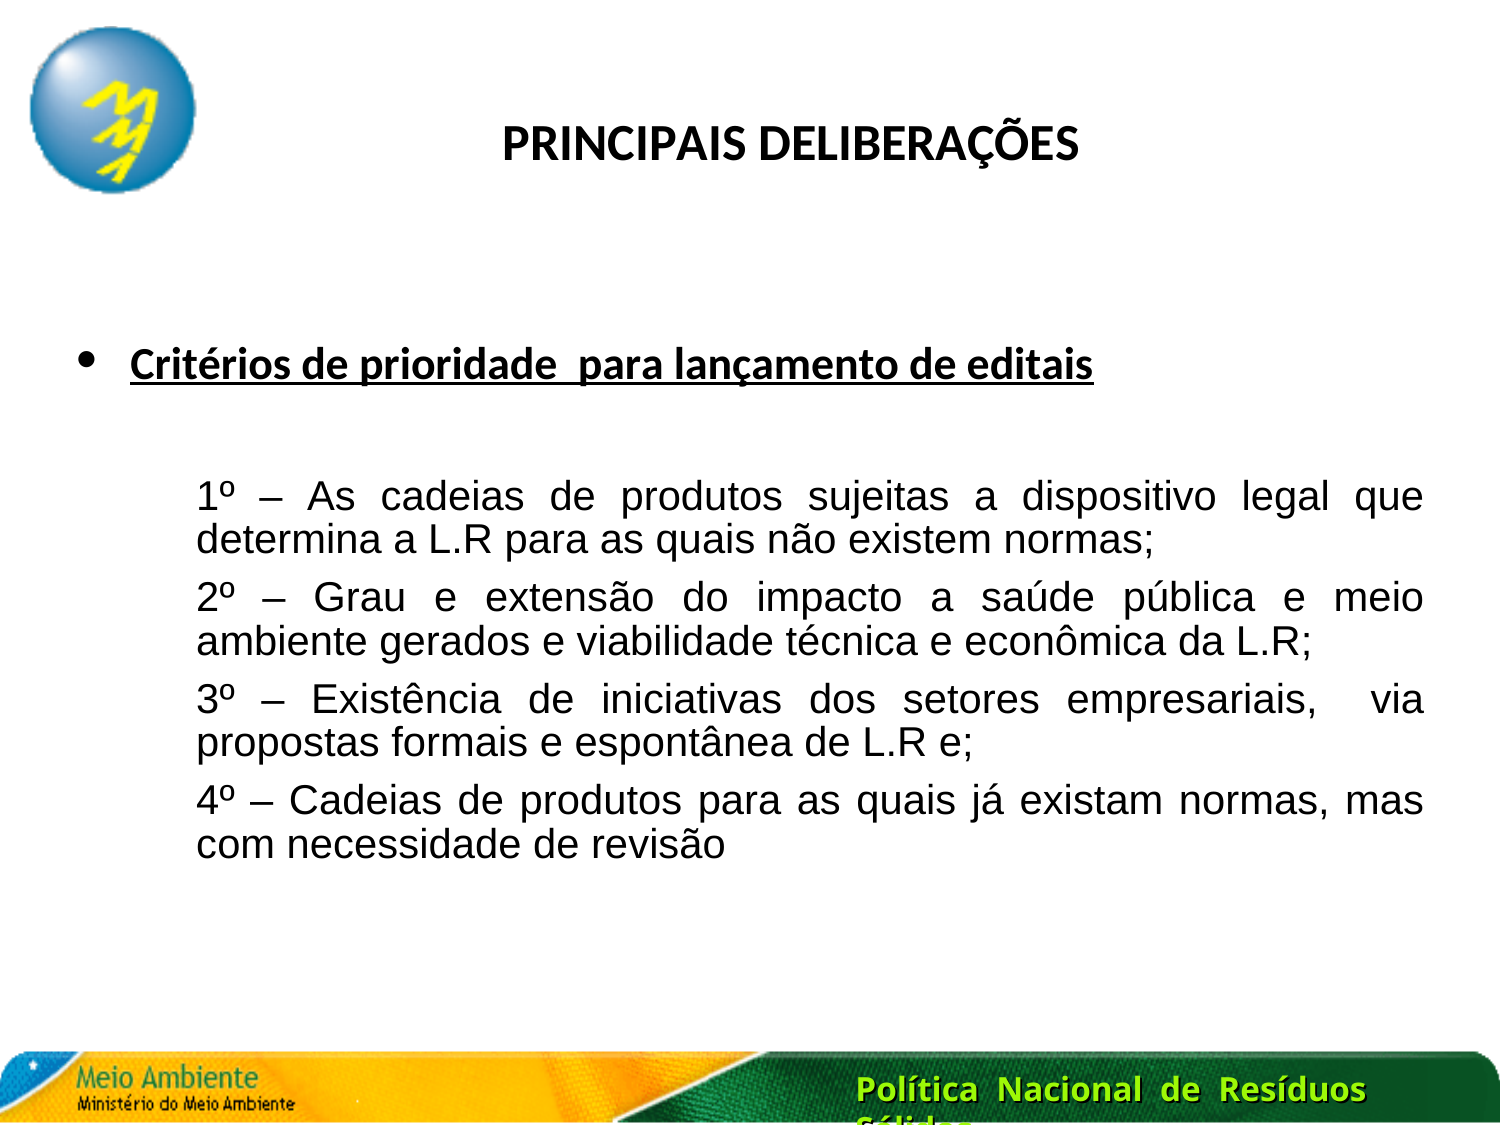

# PRINCIPAIS DELIBERAÇÕES
Critérios de prioridade para lançamento de editais
1º – As cadeias de produtos sujeitas a dispositivo legal que determina a L.R para as quais não existem normas;
2º – Grau e extensão do impacto a saúde pública e meio ambiente gerados e viabilidade técnica e econômica da L.R;
3º – Existência de iniciativas dos setores empresariais, via propostas formais e espontânea de L.R e;
4º – Cadeias de produtos para as quais já existam normas, mas com necessidade de revisão